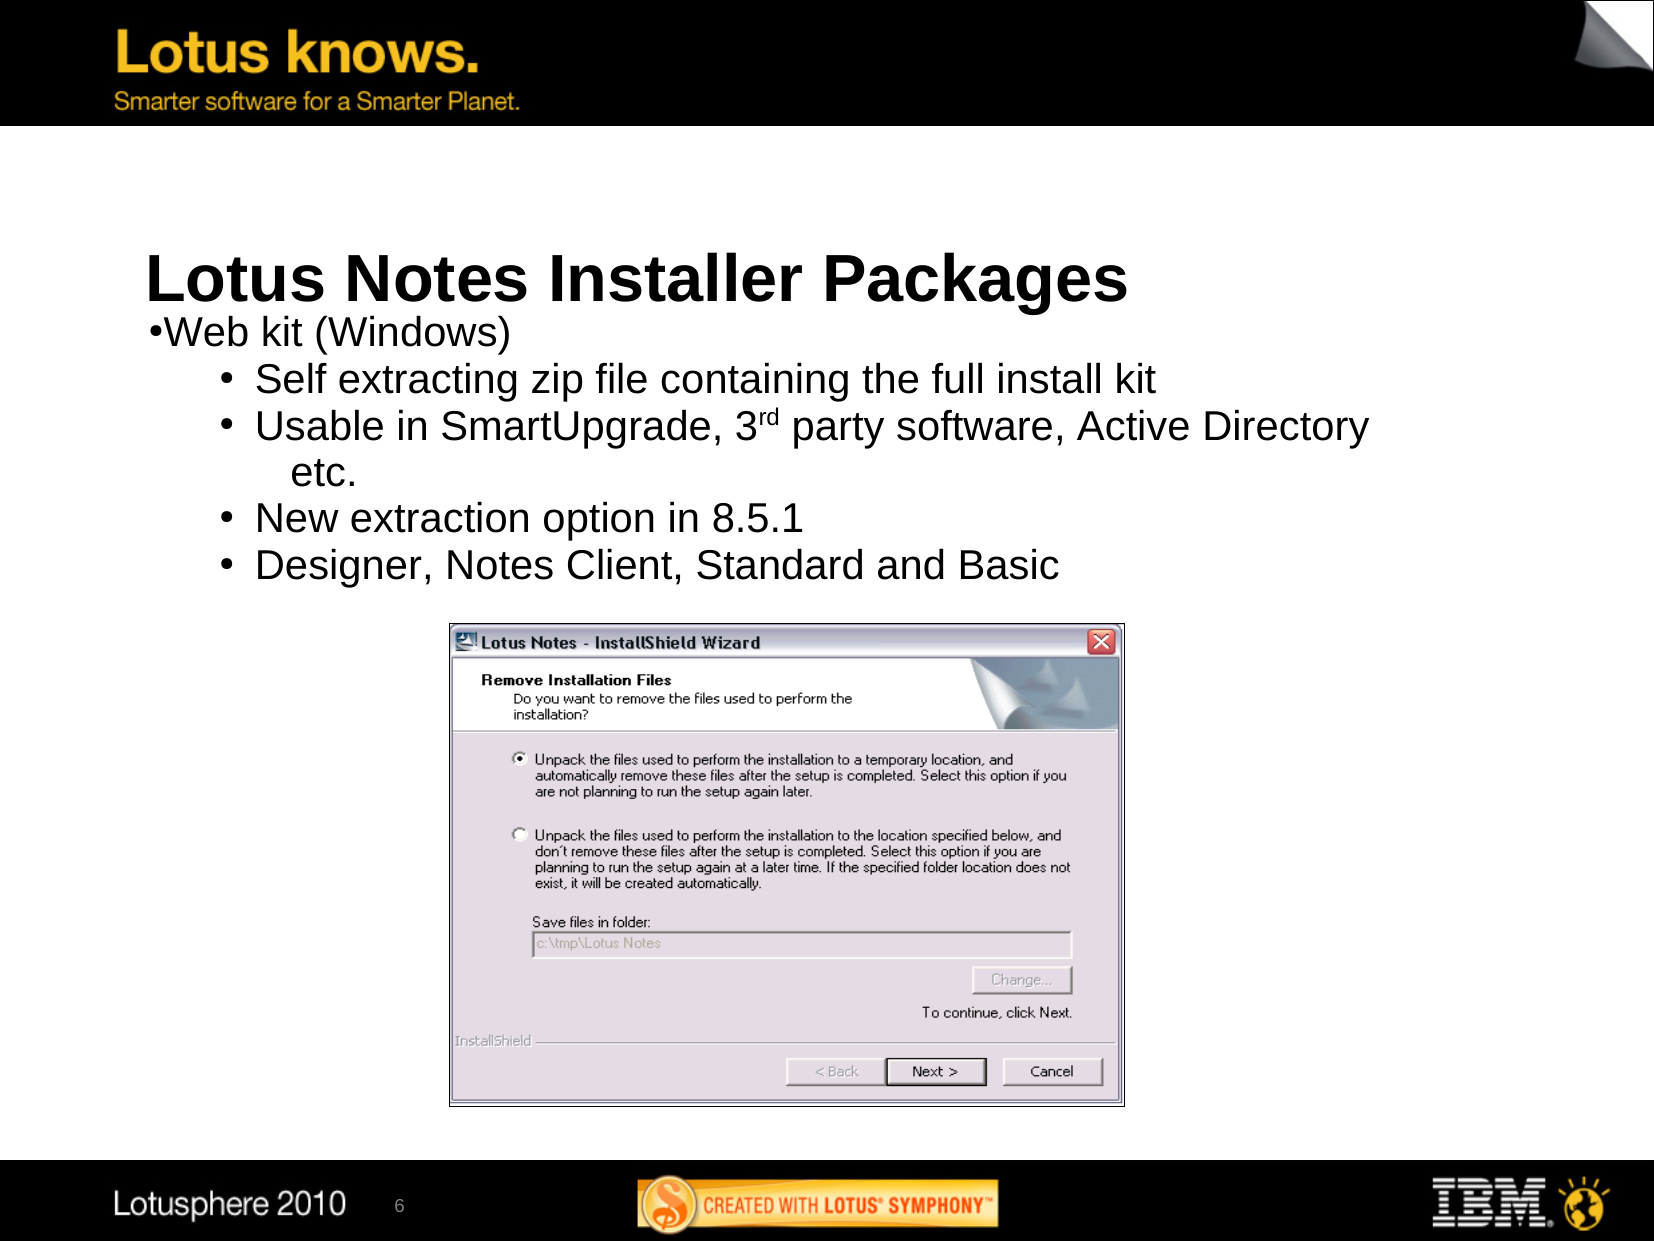

# Lotus Notes Installer Packages
Web kit (Windows)
Self extracting zip file containing the full install kit
Usable in SmartUpgrade, 3rd party software, Active Directory etc.
New extraction option in 8.5.1
Designer, Notes Client, Standard and Basic
6